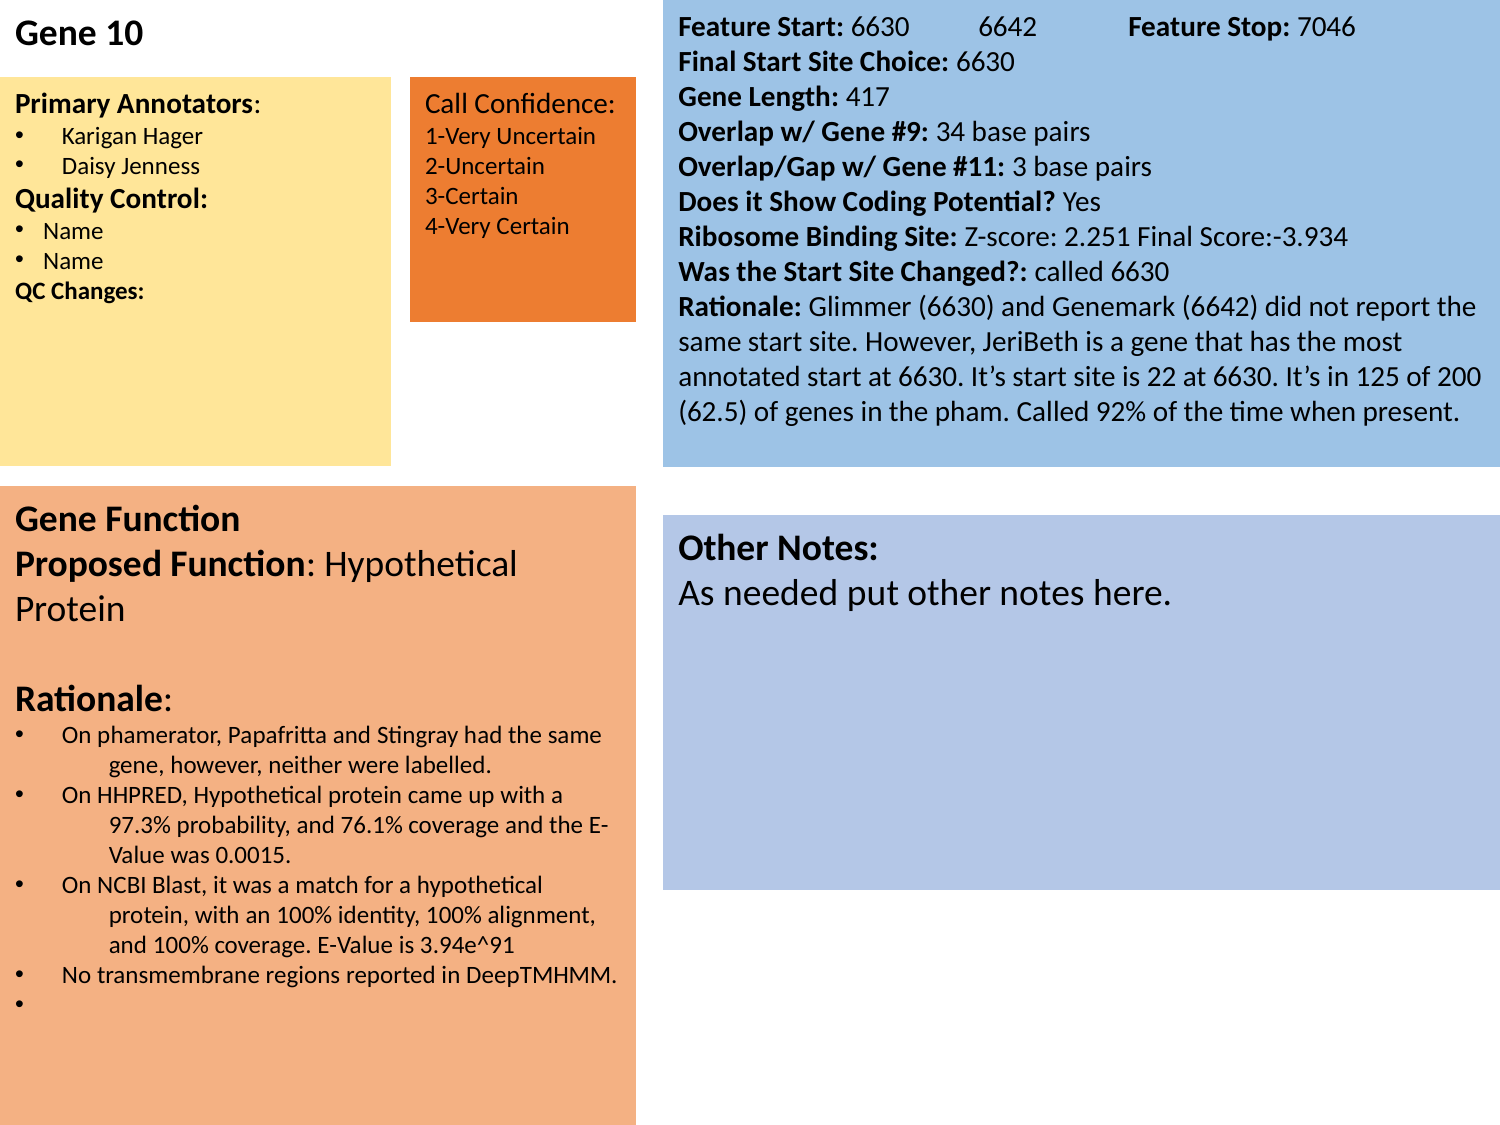

Gene 10
Feature Start: 6630	6642		Feature Stop: 7046
Final Start Site Choice: 6630
Gene Length: 417
Overlap w/ Gene #9: 34 base pairs
Overlap/Gap w/ Gene #11: 3 base pairs
Does it Show Coding Potential? Yes
Ribosome Binding Site: Z-score: 2.251 Final Score:-3.934
Was the Start Site Changed?: called 6630
Rationale: Glimmer (6630) and Genemark (6642) did not report the same start site. However, JeriBeth is a gene that has the most annotated start at 6630. It’s start site is 22 at 6630. It’s in 125 of 200 (62.5) of genes in the pham. Called 92% of the time when present.
Primary Annotators:
Karigan Hager
Daisy Jenness
Quality Control:
Name
Name
QC Changes:
Call Confidence:
1-Very Uncertain
2-Uncertain
3-Certain
4-Very Certain
Gene Function
Proposed Function: Hypothetical Protein
Rationale:
On phamerator, Papafritta and Stingray had the same gene, however, neither were labelled.
On HHPRED, Hypothetical protein came up with a 97.3% probability, and 76.1% coverage and the E-Value was 0.0015.
On NCBI Blast, it was a match for a hypothetical protein, with an 100% identity, 100% alignment, and 100% coverage. E-Value is 3.94e^91
No transmembrane regions reported in DeepTMHMM.
Other Notes:
As needed put other notes here.